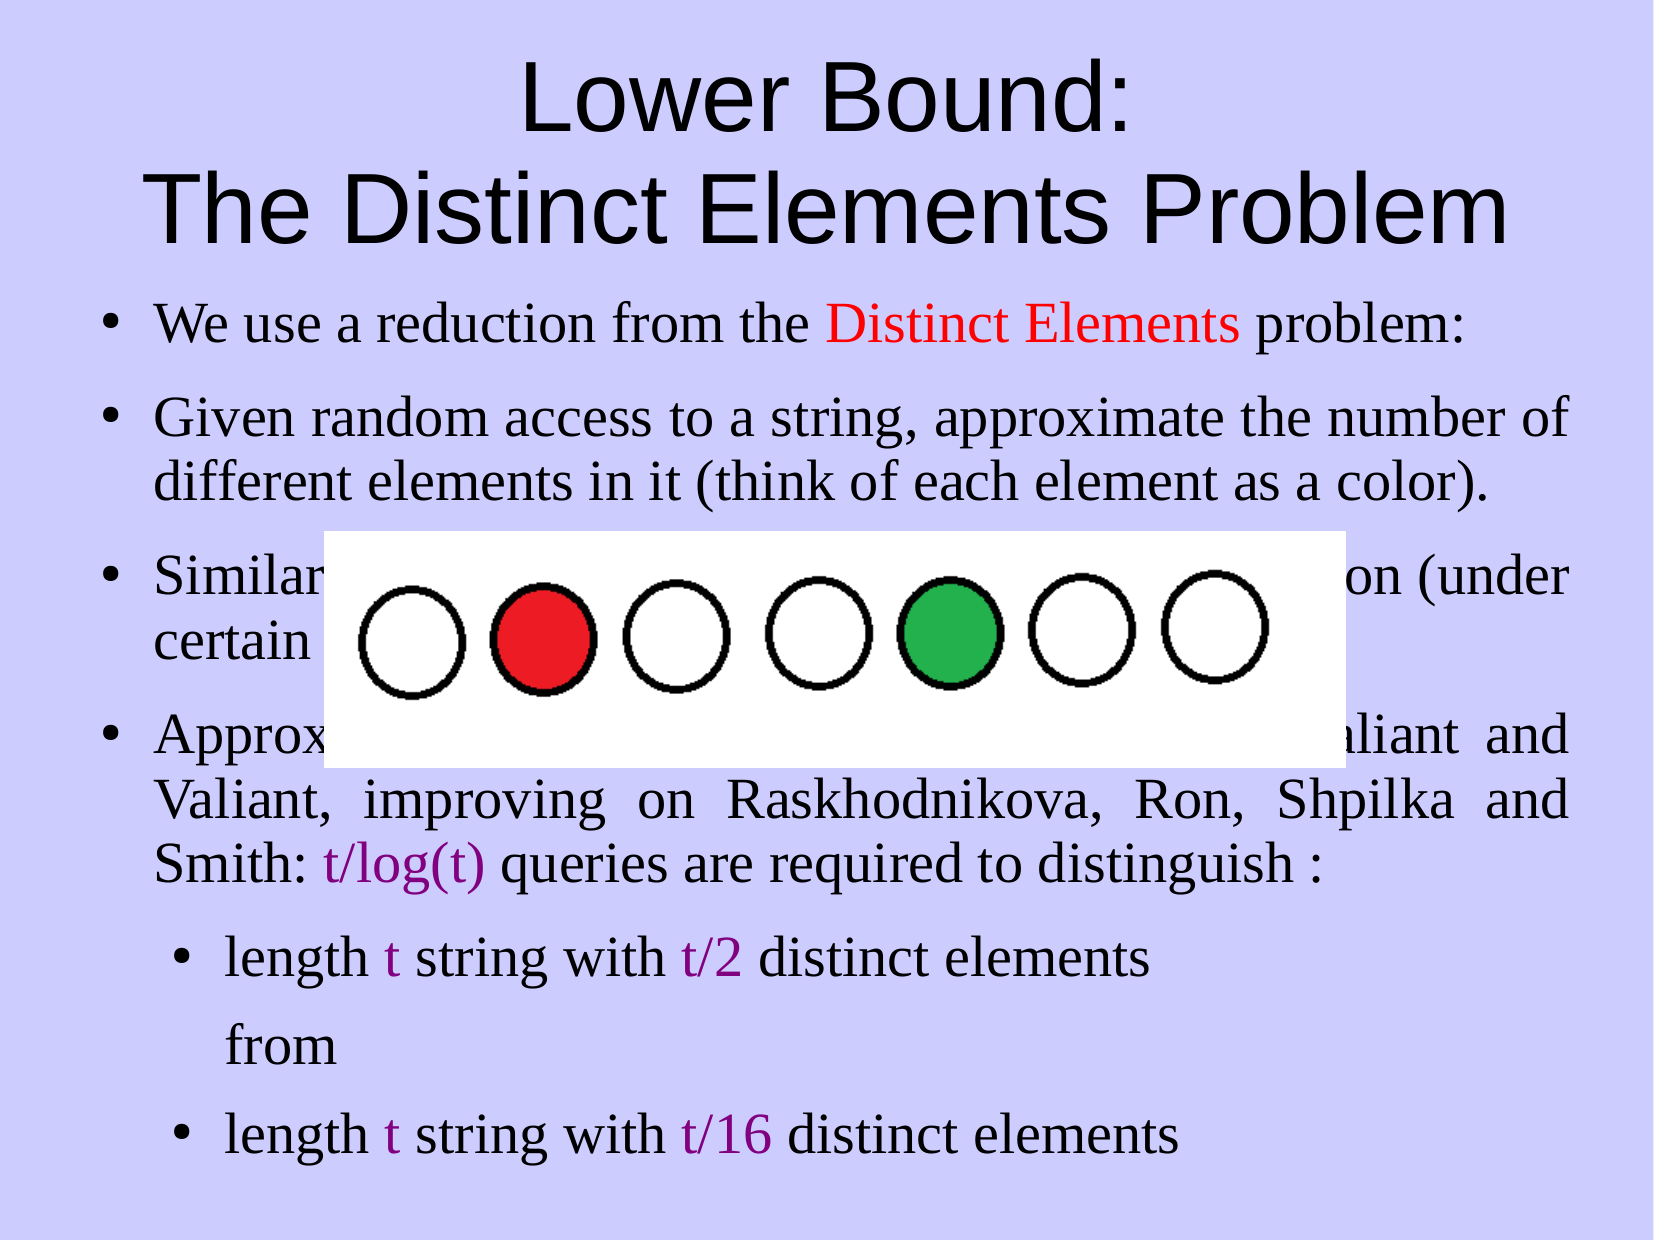

# Lower Bound: The Distinct Elements Problem
We use a reduction from the Distinct Elements problem:
Given random access to a string, approximate the number of different elements in it (think of each element as a color).
Similar to approximating the support of a distribution (under certain conditions).
Approximating the support of a distribution - Valiant and Valiant, improving on Raskhodnikova, Ron, Shpilka and Smith: t/log(t) queries are required to distinguish :
length t string with t/2 distinct elements
from
length t string with t/16 distinct elements